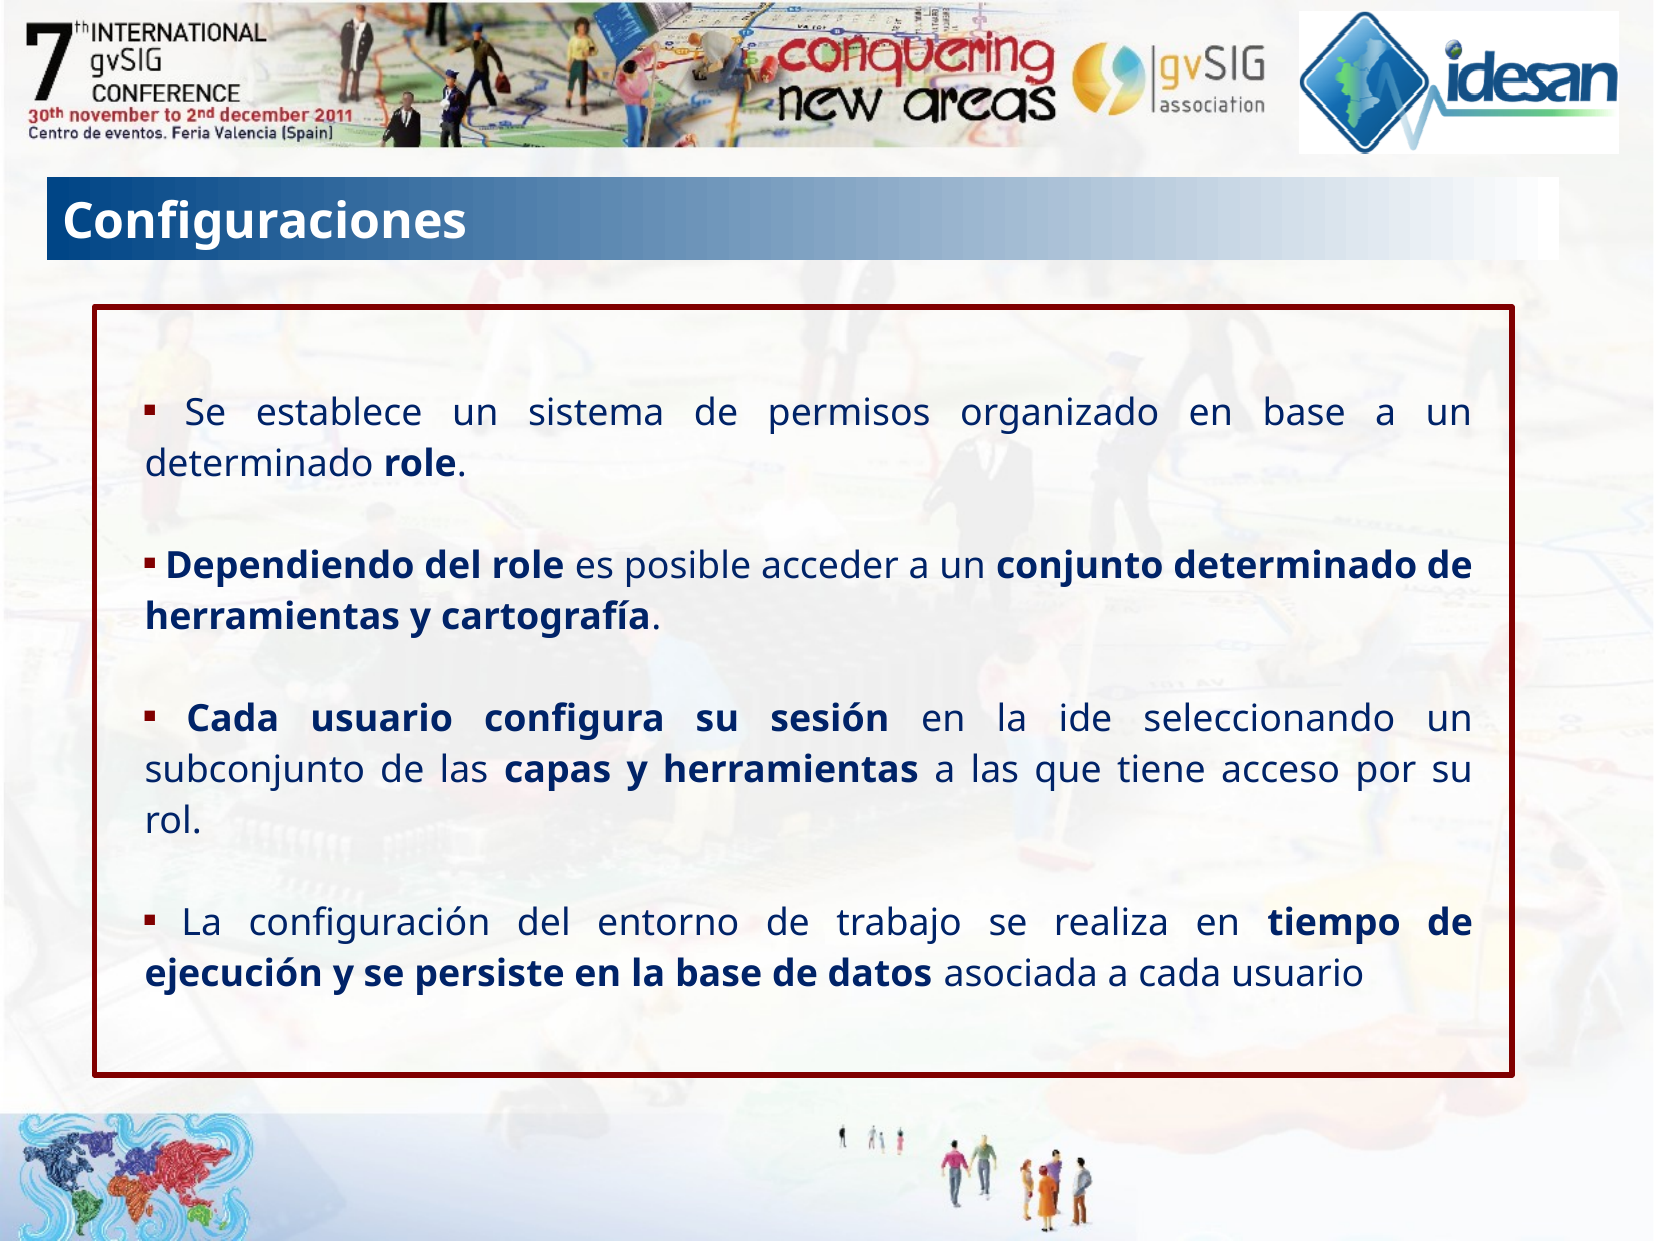

Configuraciones
 Se establece un sistema de permisos organizado en base a un determinado role.
 Dependiendo del role es posible acceder a un conjunto determinado de herramientas y cartografía.
 Cada usuario configura su sesión en la ide seleccionando un subconjunto de las capas y herramientas a las que tiene acceso por su rol.
 La configuración del entorno de trabajo se realiza en tiempo de ejecución y se persiste en la base de datos asociada a cada usuario